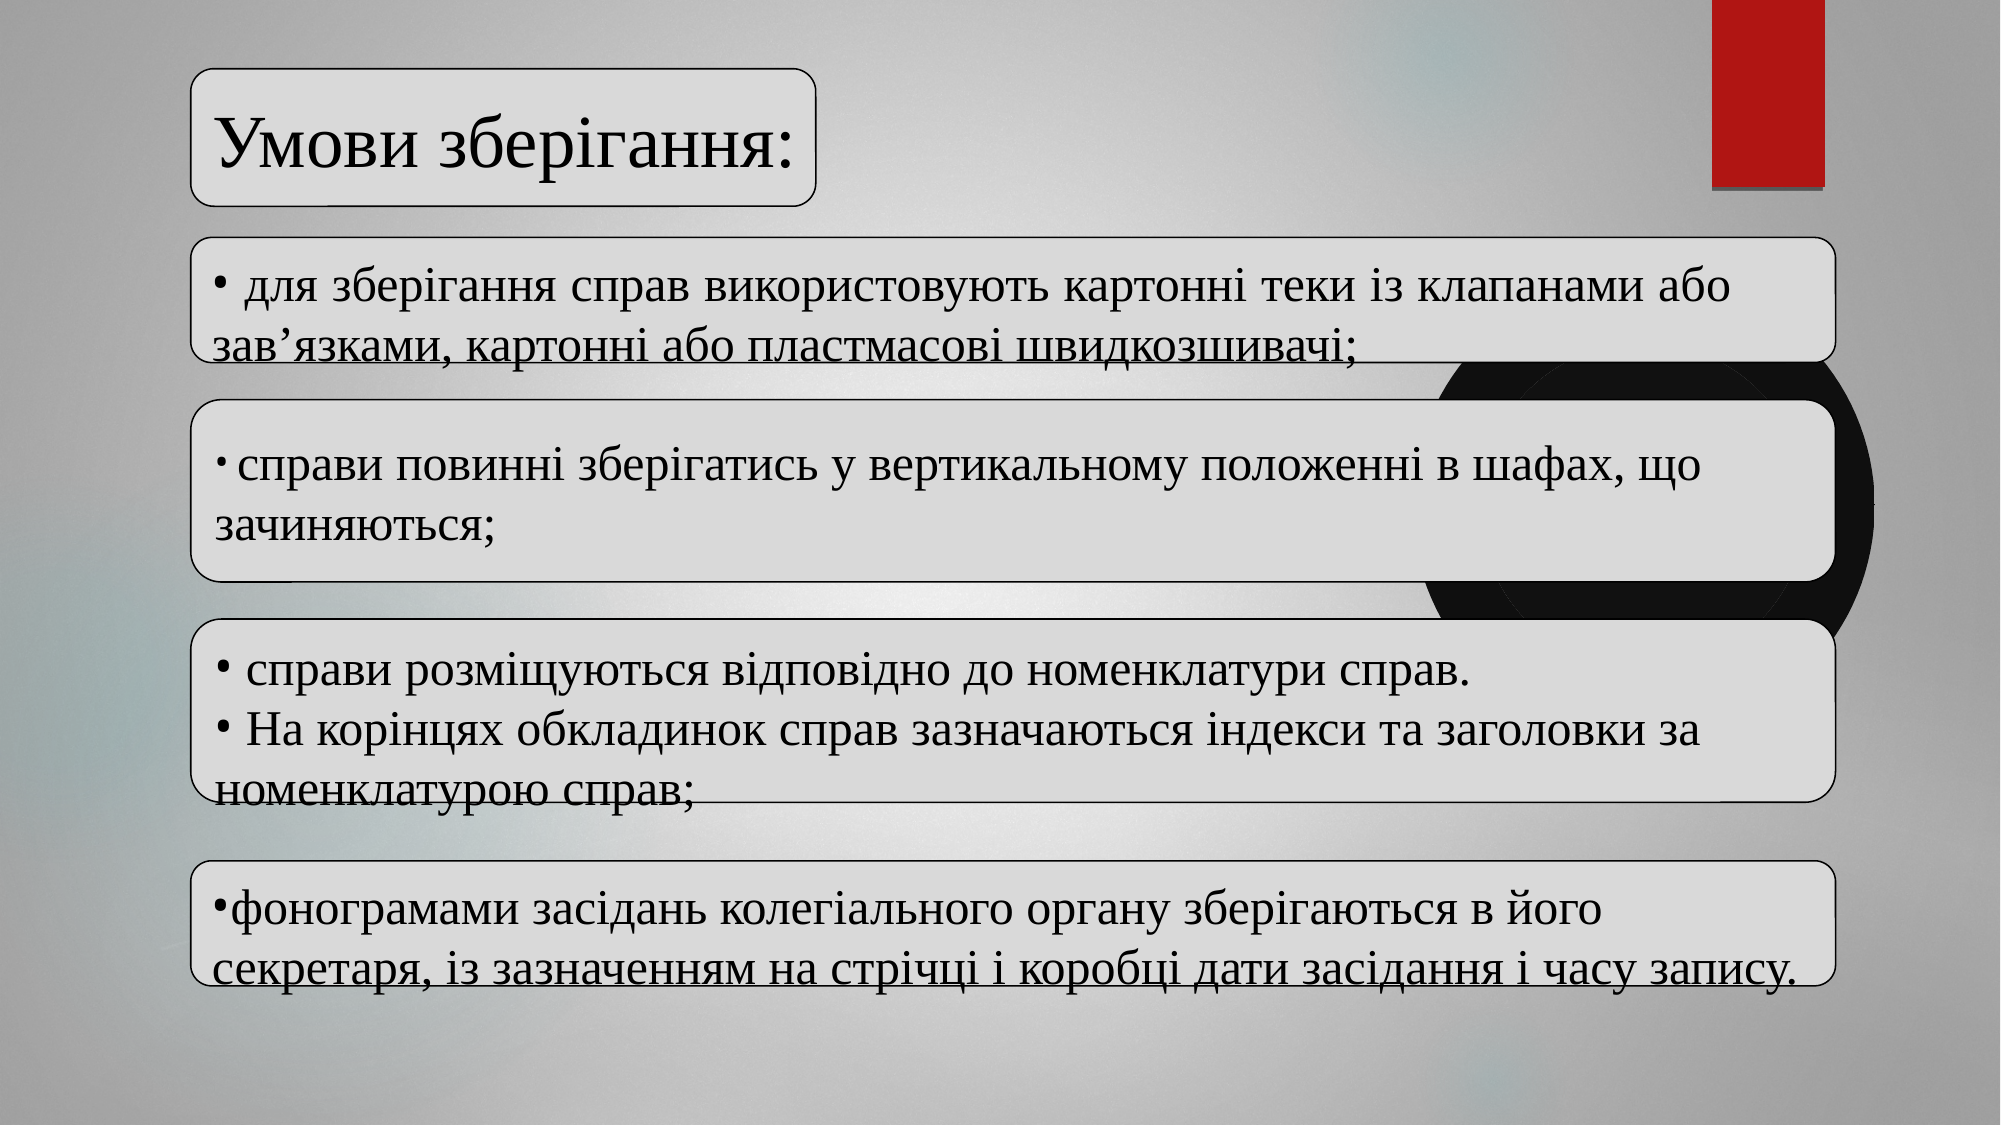

Умови зберігання:
 для зберігання справ використовують картонні теки із клапанами або зав’язками, картонні або пластмасові швидкозшивачі;
 справи повинні зберігатись у вертикальному положенні в шафах, що зачиняються;
 справи розміщуються відповідно до номенклатури справ.
 На корінцях обкладинок справ зазначаються індекси та заголовки за
номенклатурою справ;
фонограмами засідань колегіального органу зберігаються в його секретаря, із зазначенням на стрічці і коробці дати засідання і часу запису.